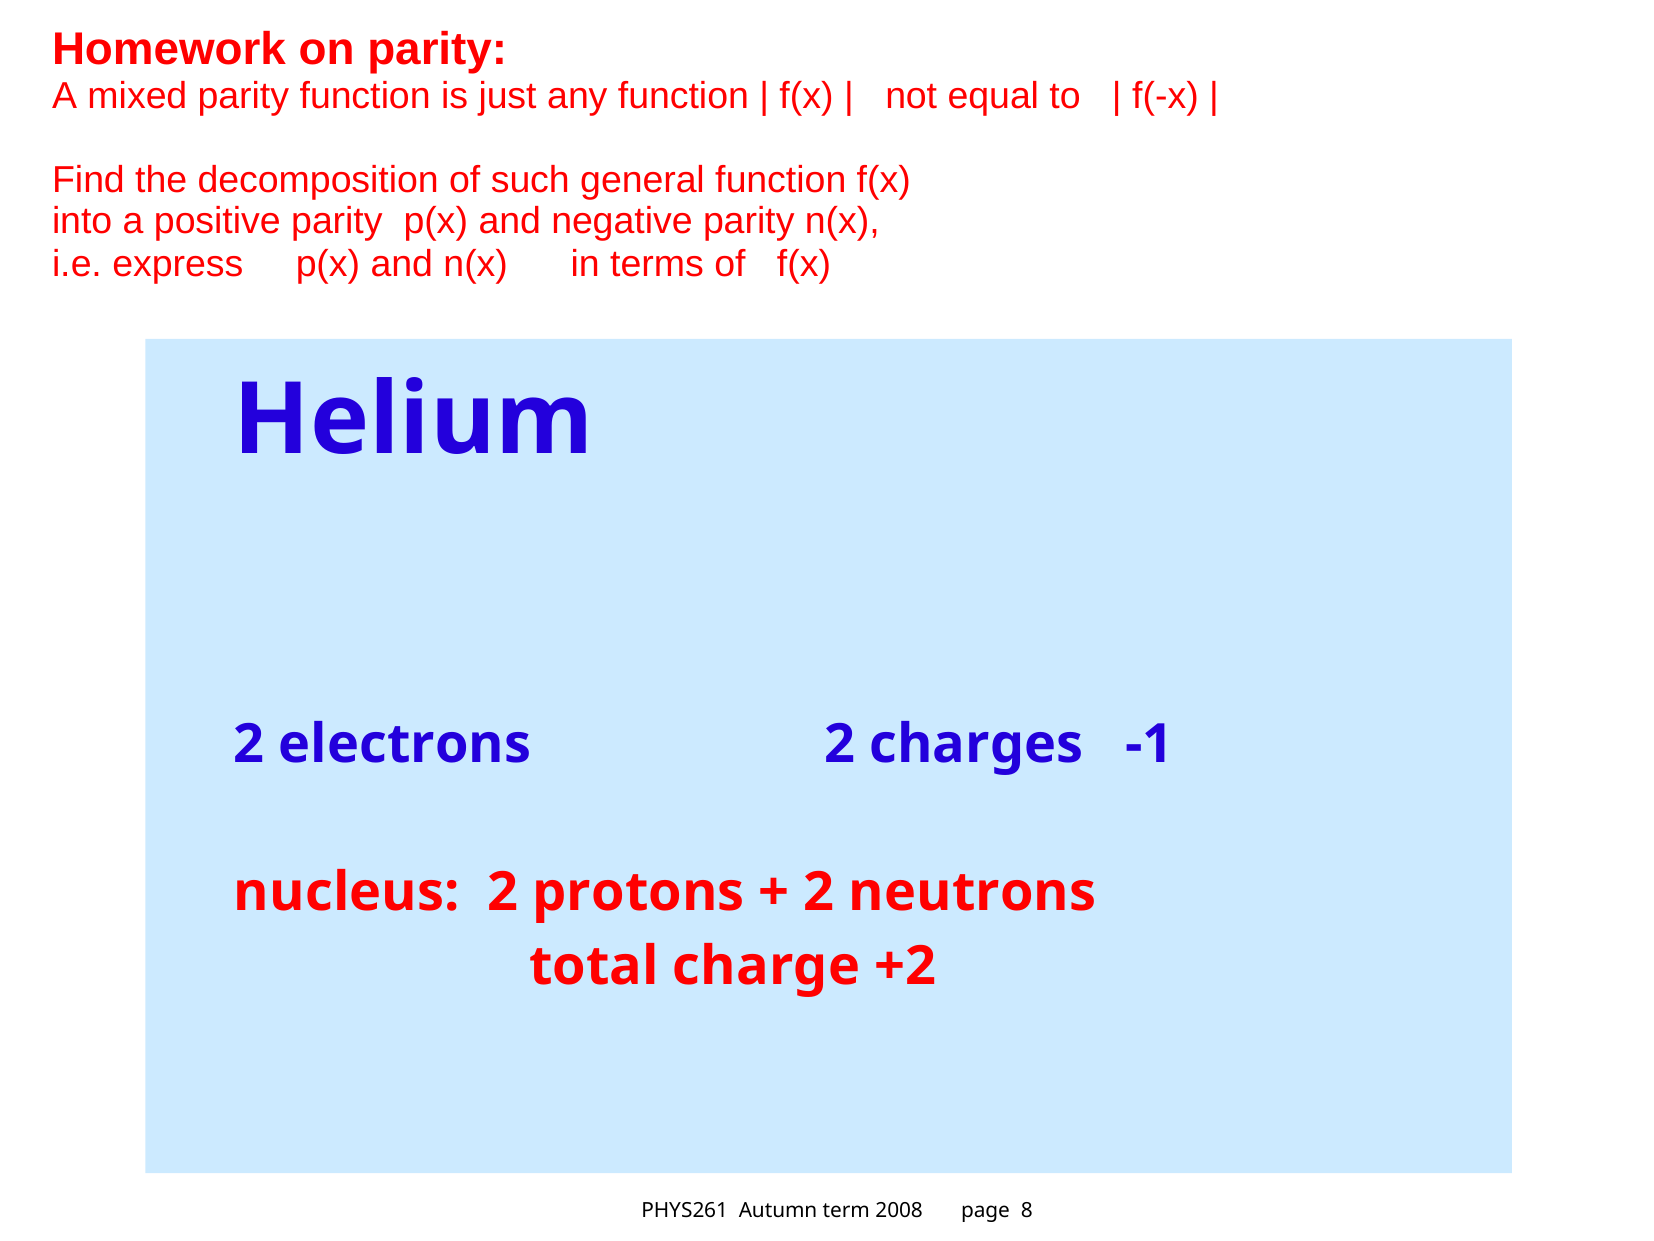

Homework on parity:
A mixed parity function is just any function | f(x) | not equal to | f(-x) |
Find the decomposition of such general function f(x)
into a positive parity p(x) and negative parity n(x),
i.e. express p(x) and n(x) in terms of f(x)
	Helium
	2 electrons 			2 charges -1
	nucleus: 2 protons + 2 neutrons
 	total charge +2